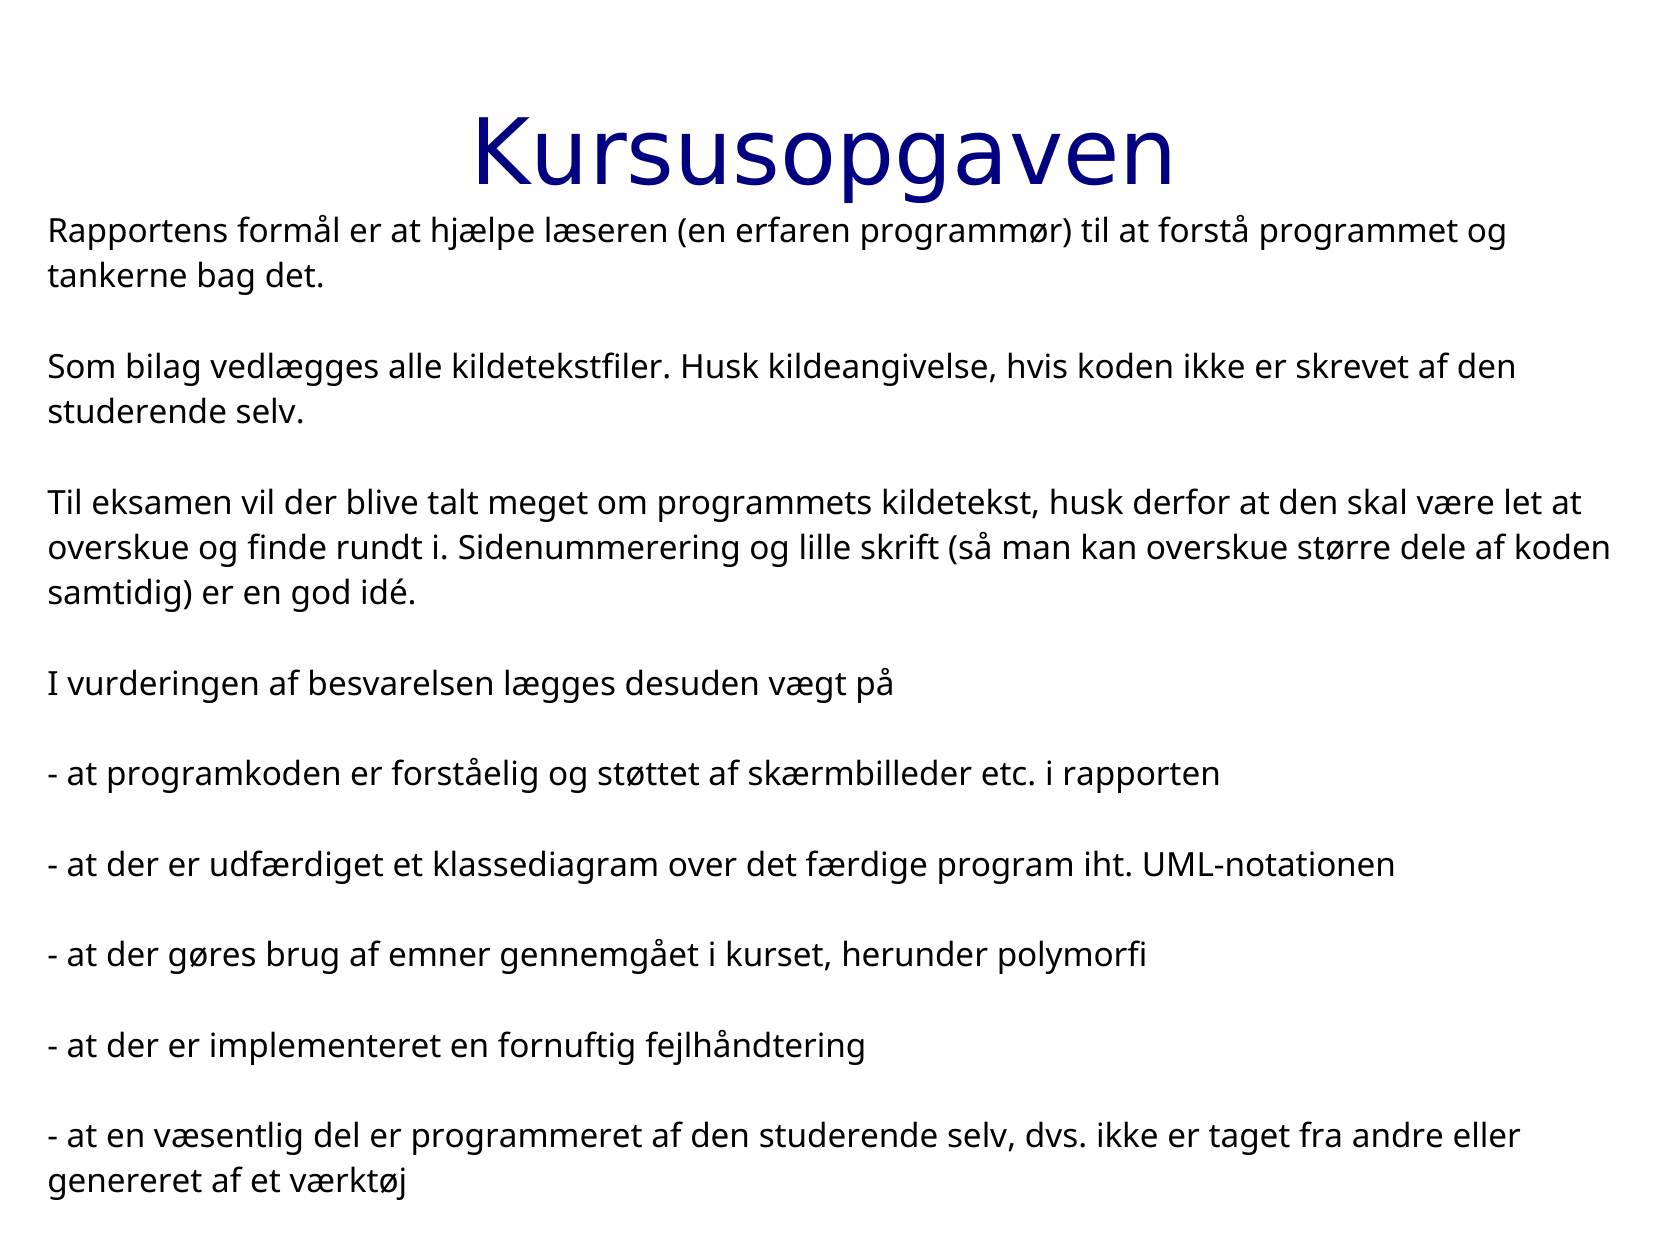

# Kursusopgaven
Rapportens formål er at hjælpe læseren (en erfaren programmør) til at forstå programmet og tankerne bag det.
Som bilag vedlægges alle kildetekstfiler. Husk kildeangivelse, hvis koden ikke er skrevet af den studerende selv.
Til eksamen vil der blive talt meget om programmets kildetekst, husk derfor at den skal være let at overskue og finde rundt i. Sidenummerering og lille skrift (så man kan overskue større dele af koden samtidig) er en god idé.
I vurderingen af besvarelsen lægges desuden vægt på
- at programkoden er forståelig og støttet af skærmbilleder etc. i rapporten
- at der er udfærdiget et klassediagram over det færdige program iht. UML-notationen
- at der gøres brug af emner gennemgået i kurset, herunder polymorfi
- at der er implementeret en fornuftig fejlhåndtering
- at en væsentlig del er programmeret af den studerende selv, dvs. ikke er taget fra andre eller genereret af et værktøj
- at det er nogenlunde elegant programmeret (f.eks. at den samme programkode ikke er kopieret mange gange under hinanden, hvis det i stedet kunne klares med en løkke eller ved at definere en separat metode)